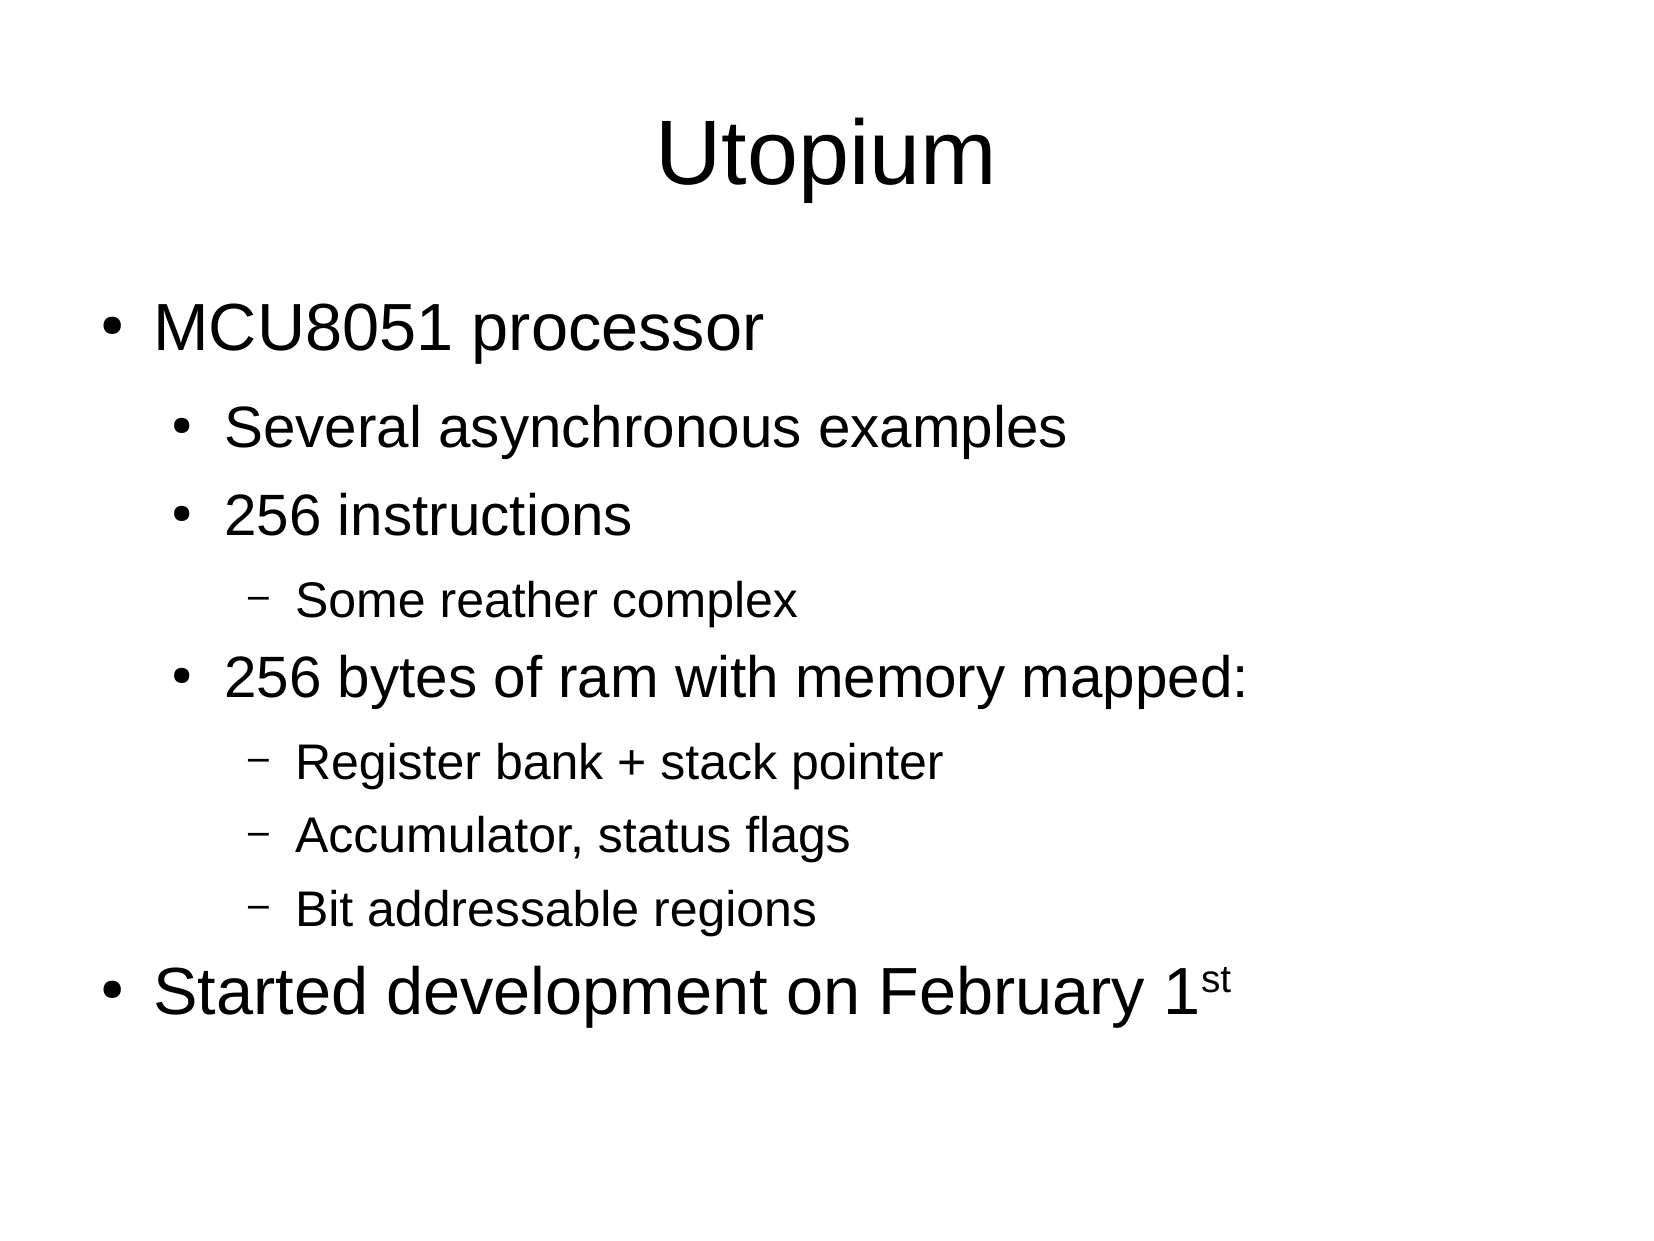

# Utopium
MCU8051 processor
Several asynchronous examples
256 instructions
Some reather complex
256 bytes of ram with memory mapped:
Register bank + stack pointer
Accumulator, status flags
Bit addressable regions
Started development on February 1st